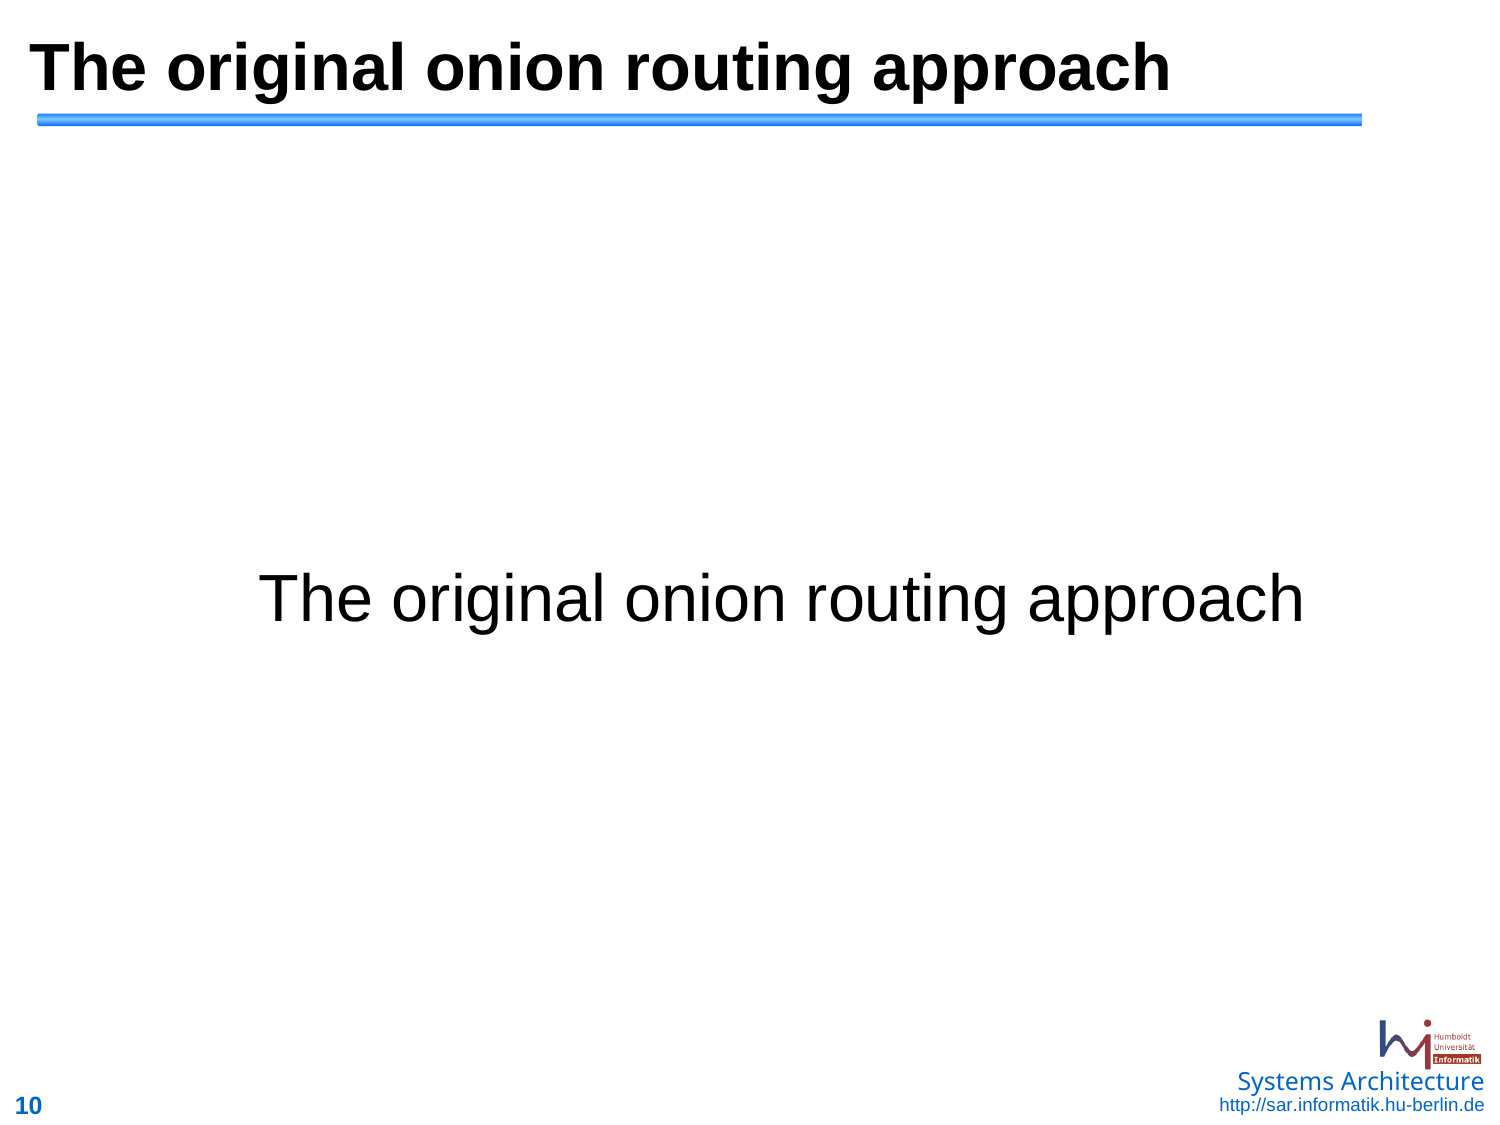

# The original onion routing approach
The original onion routing approach